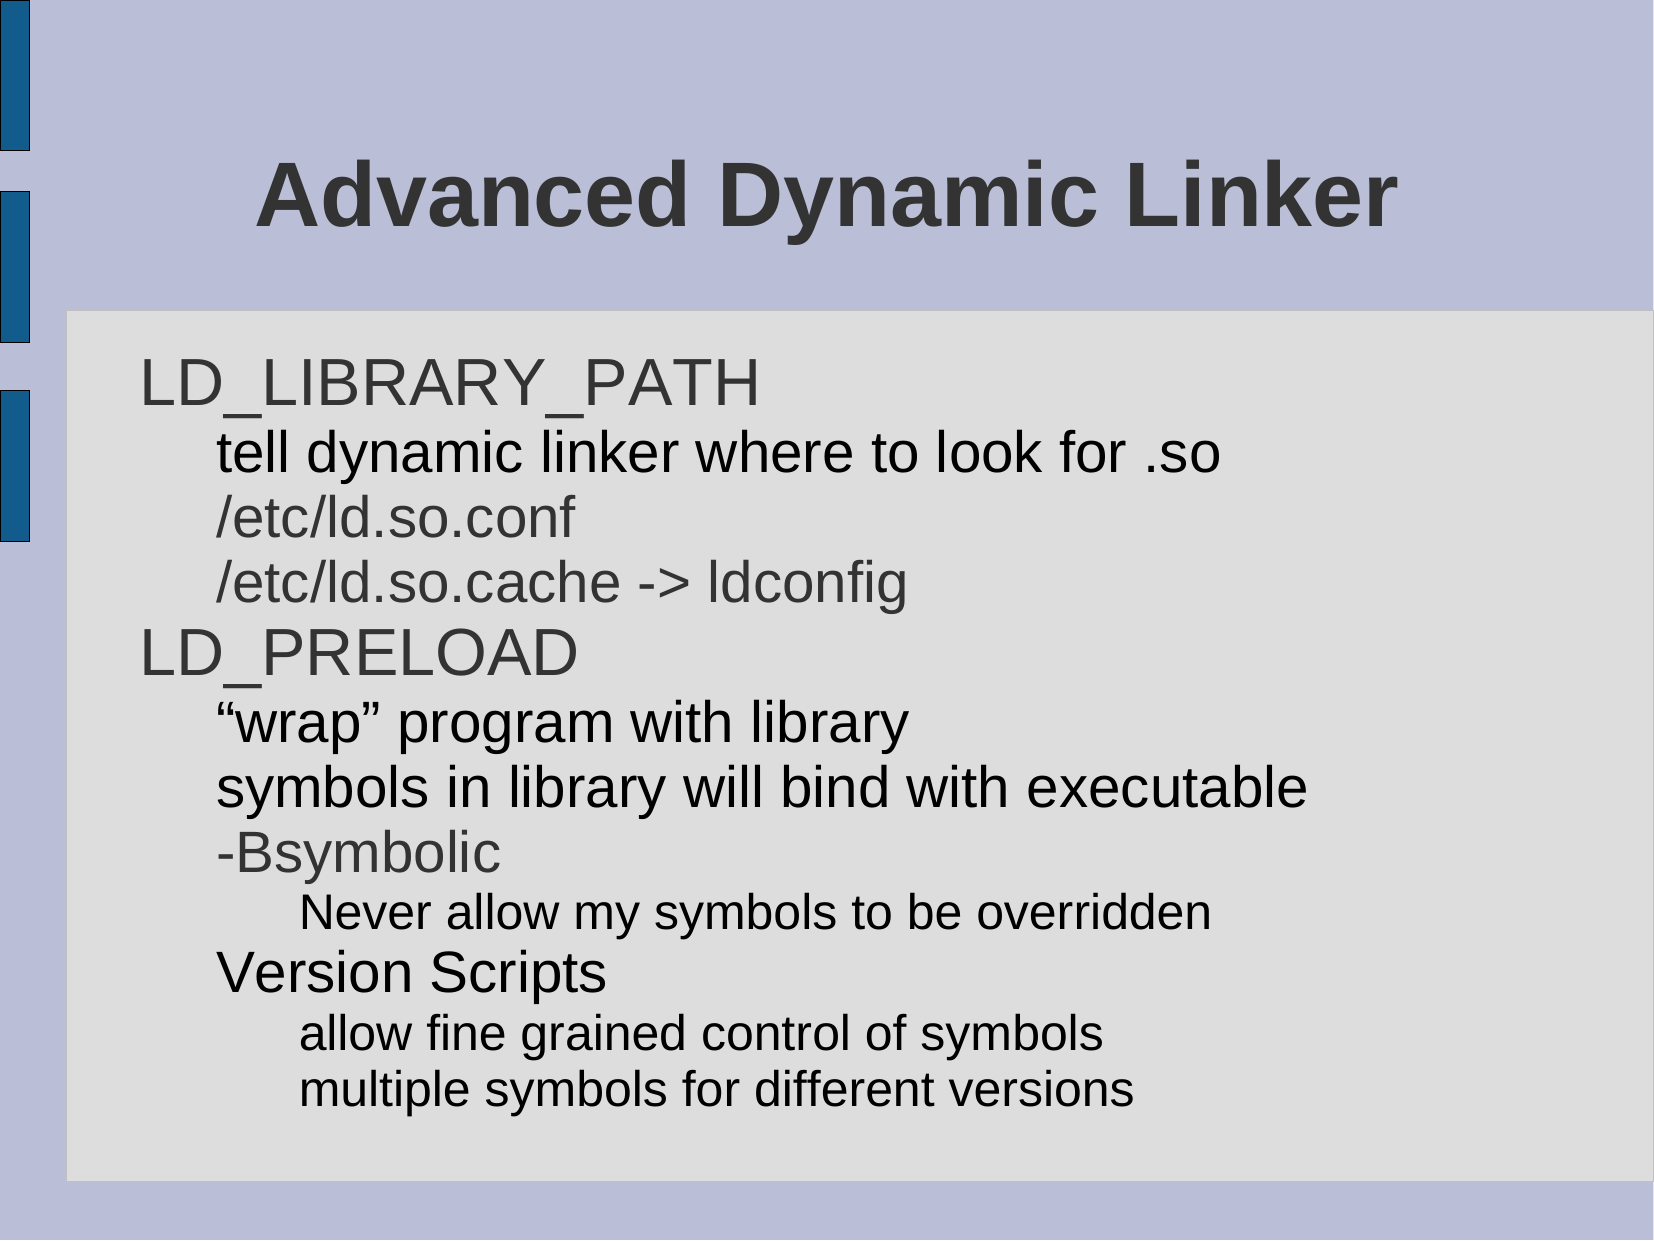

# Advanced Dynamic Linker
LD_LIBRARY_PATH
tell dynamic linker where to look for .so
/etc/ld.so.conf
/etc/ld.so.cache -> ldconfig
LD_PRELOAD
“wrap” program with library
symbols in library will bind with executable
-Bsymbolic
Never allow my symbols to be overridden
Version Scripts
allow fine grained control of symbols
multiple symbols for different versions